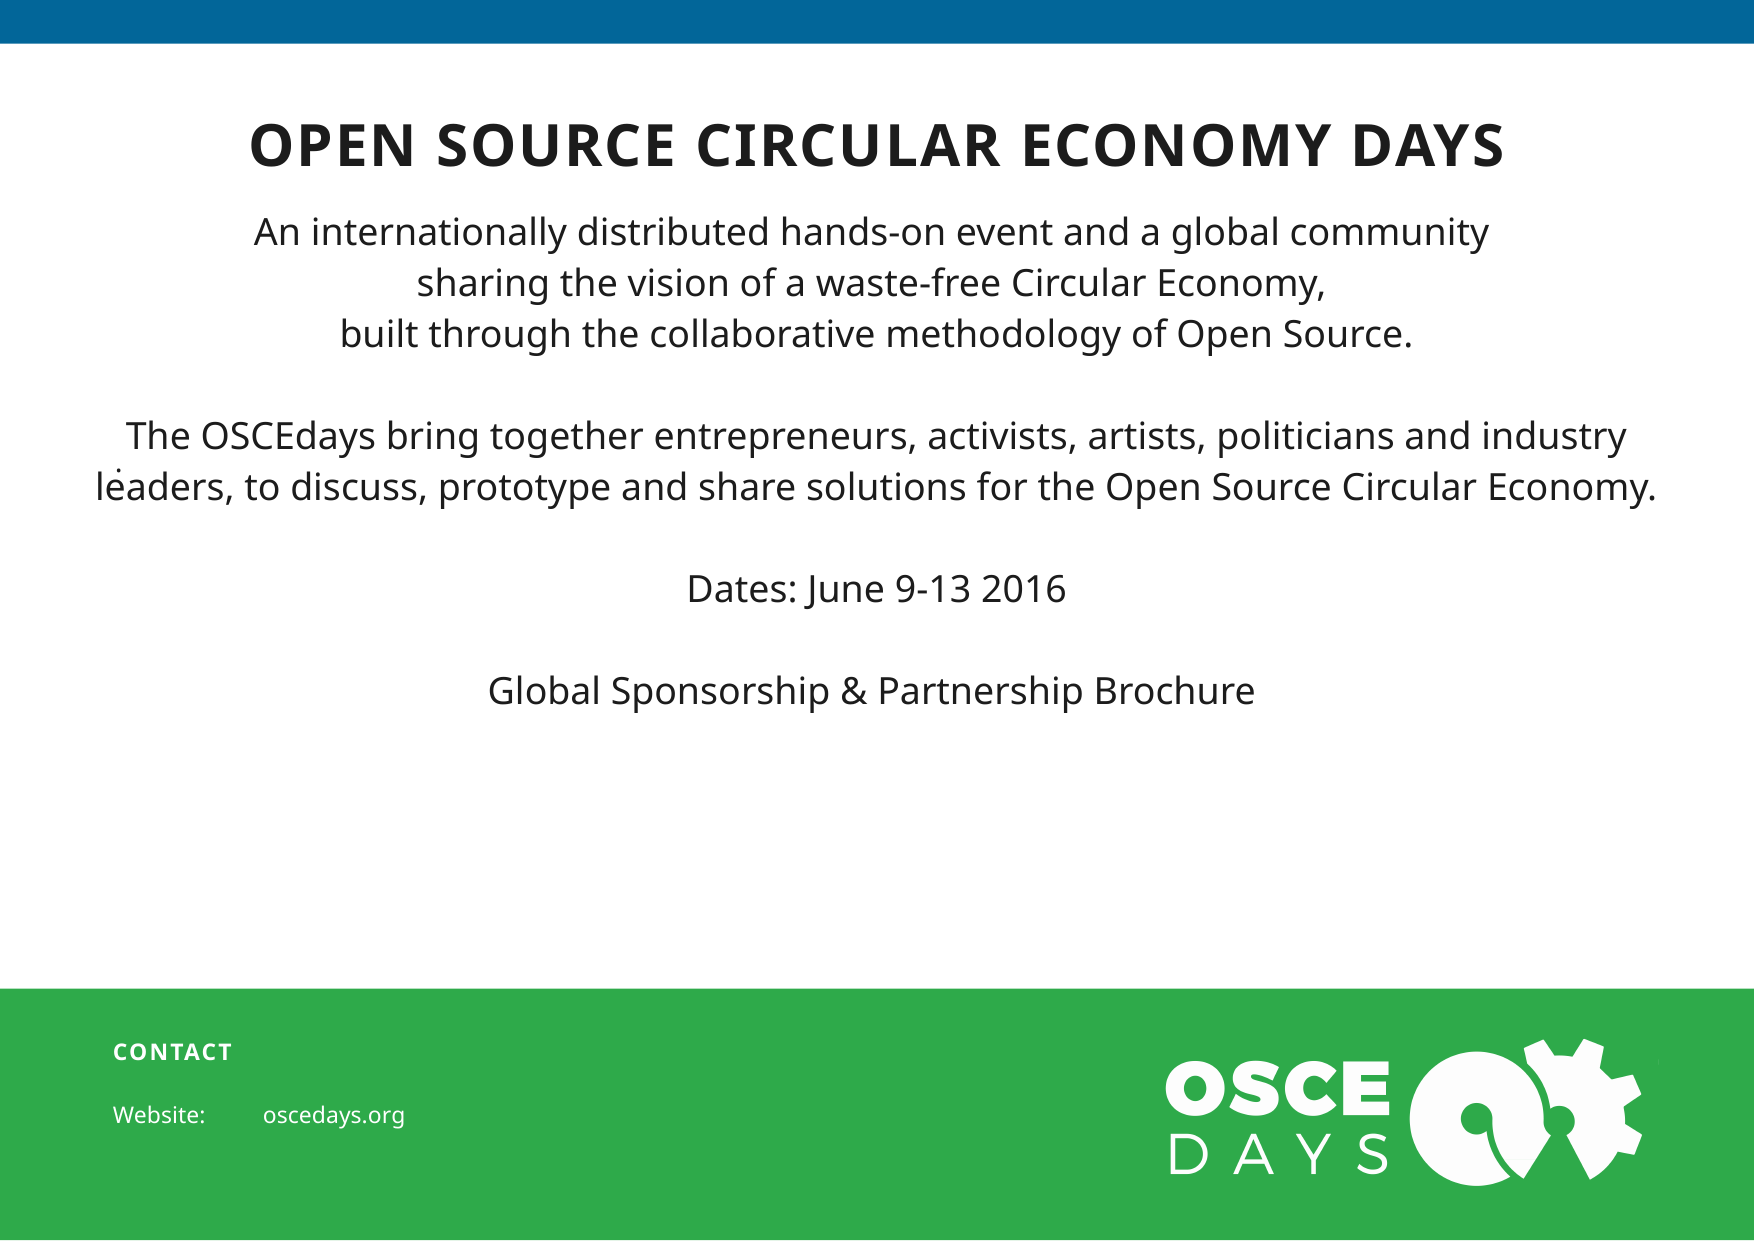

OPEN SOURCE CIRCULAR ECONOMY DAYS
An internationally distributed hands-on event and a global community
sharing the vision of a waste-free Circular Economy,
built through the collaborative methodology of Open Source.
The OSCEdays bring together entrepreneurs, activists, artists, politicians and industry leaders, to discuss, prototype and share solutions for the Open Source Circular Economy.
Dates: June 9-13 2016
Global Sponsorship & Partnership Brochure
.
CONTACT
Website: 	oscedays.org